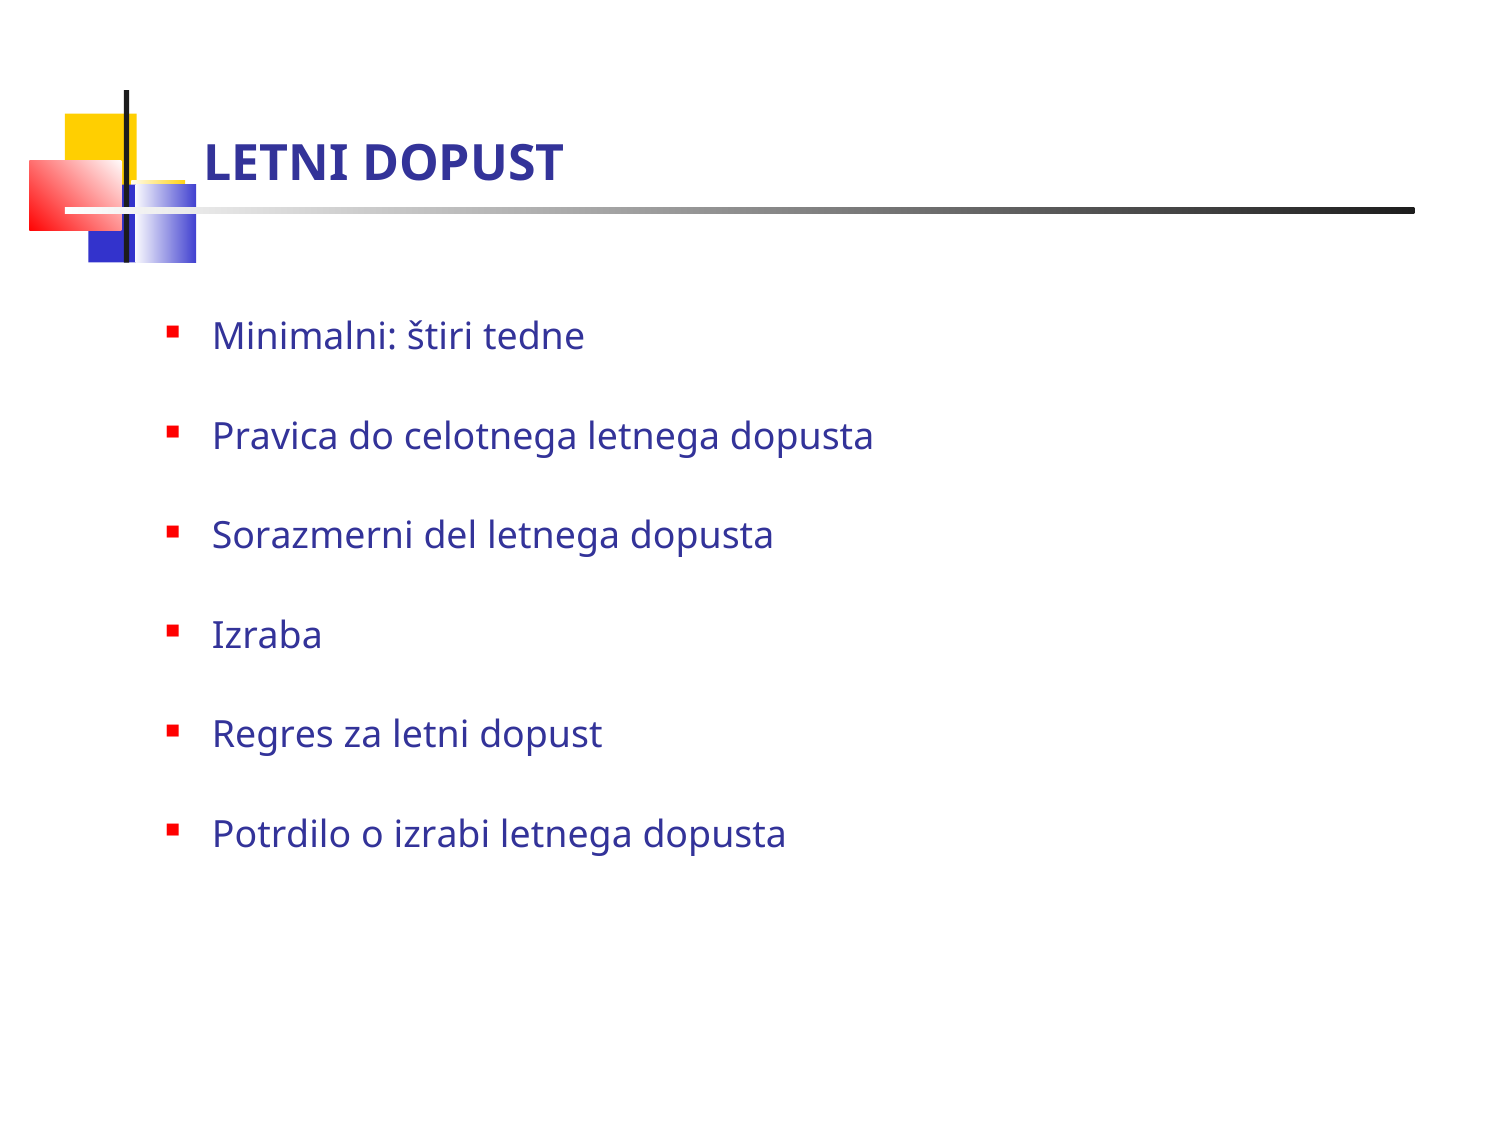

# LETNI DOPUST
Minimalni: štiri tedne
Pravica do celotnega letnega dopusta
Sorazmerni del letnega dopusta
Izraba
Regres za letni dopust
Potrdilo o izrabi letnega dopusta